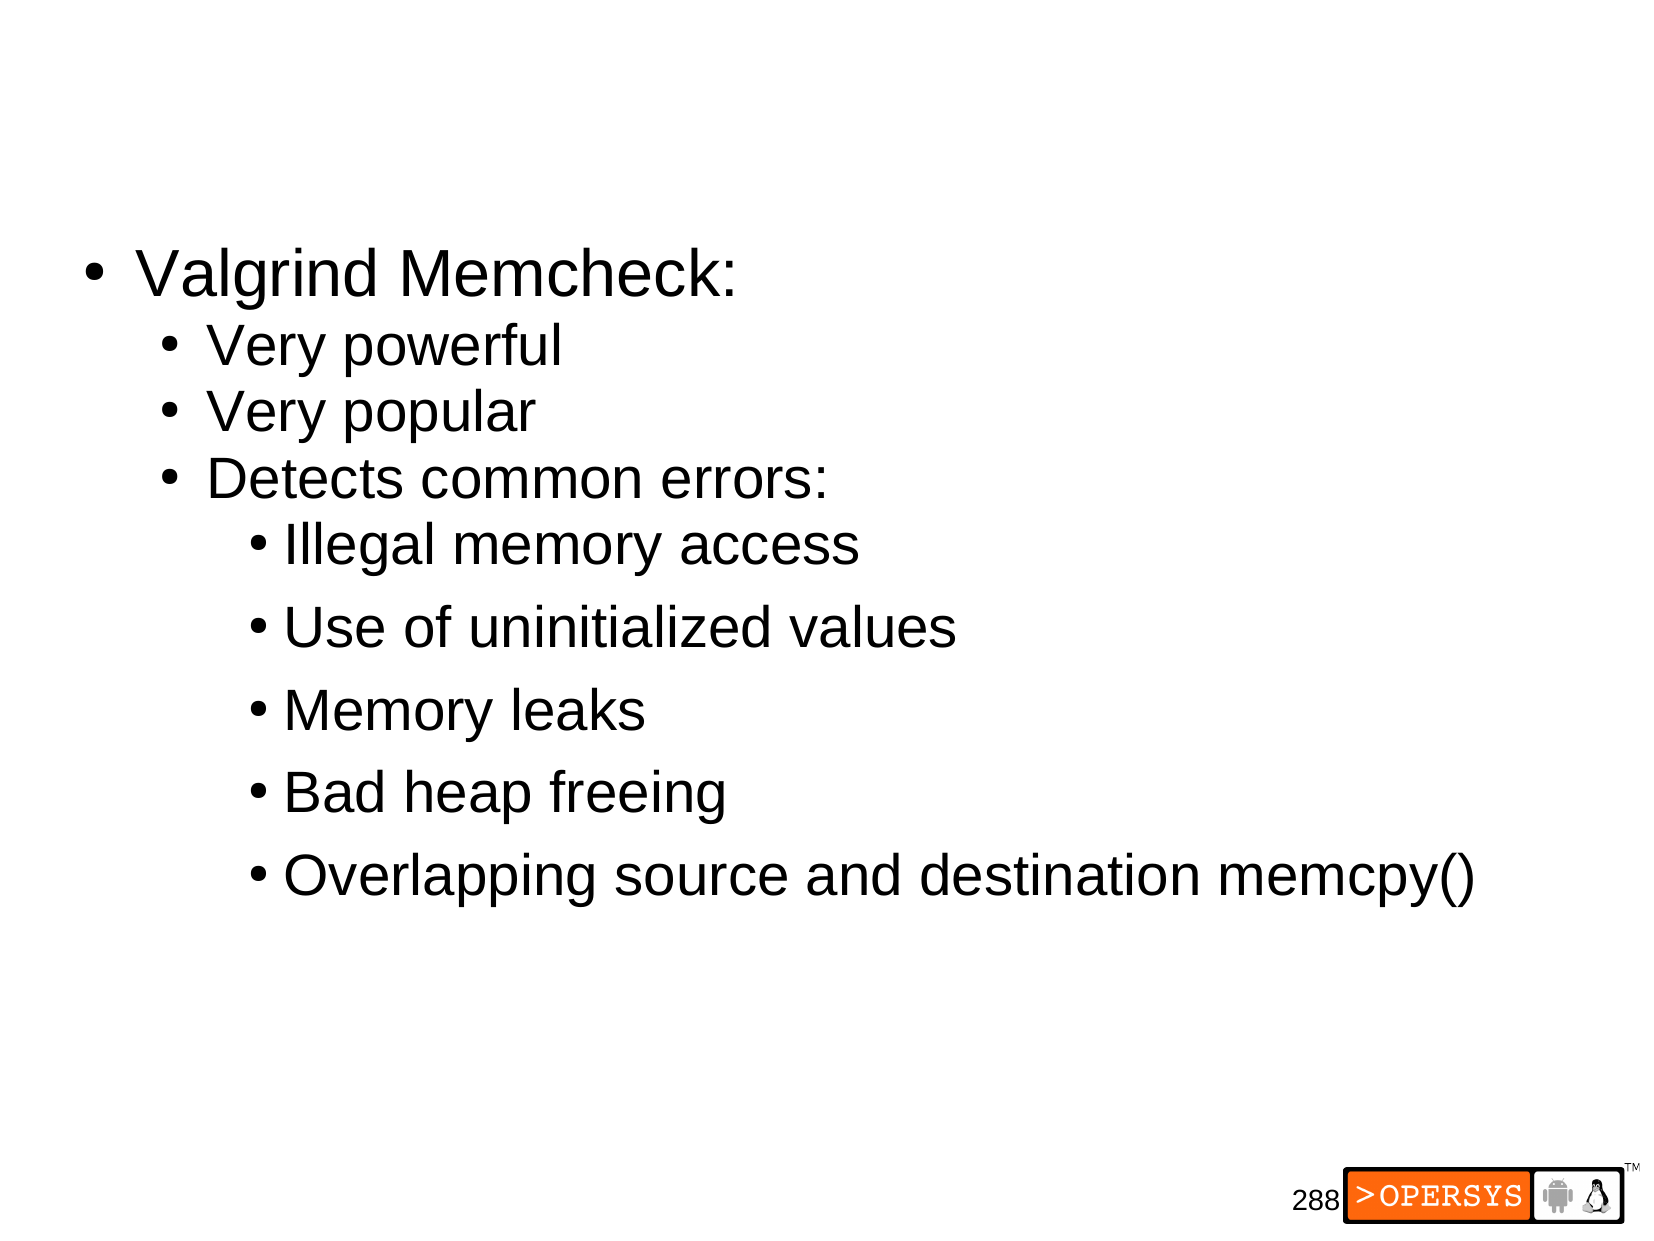

# Valgrind Memcheck:
Very powerful
Very popular
Detects common errors:
Illegal memory access
Use of uninitialized values
Memory leaks
Bad heap freeing
Overlapping source and destination memcpy()